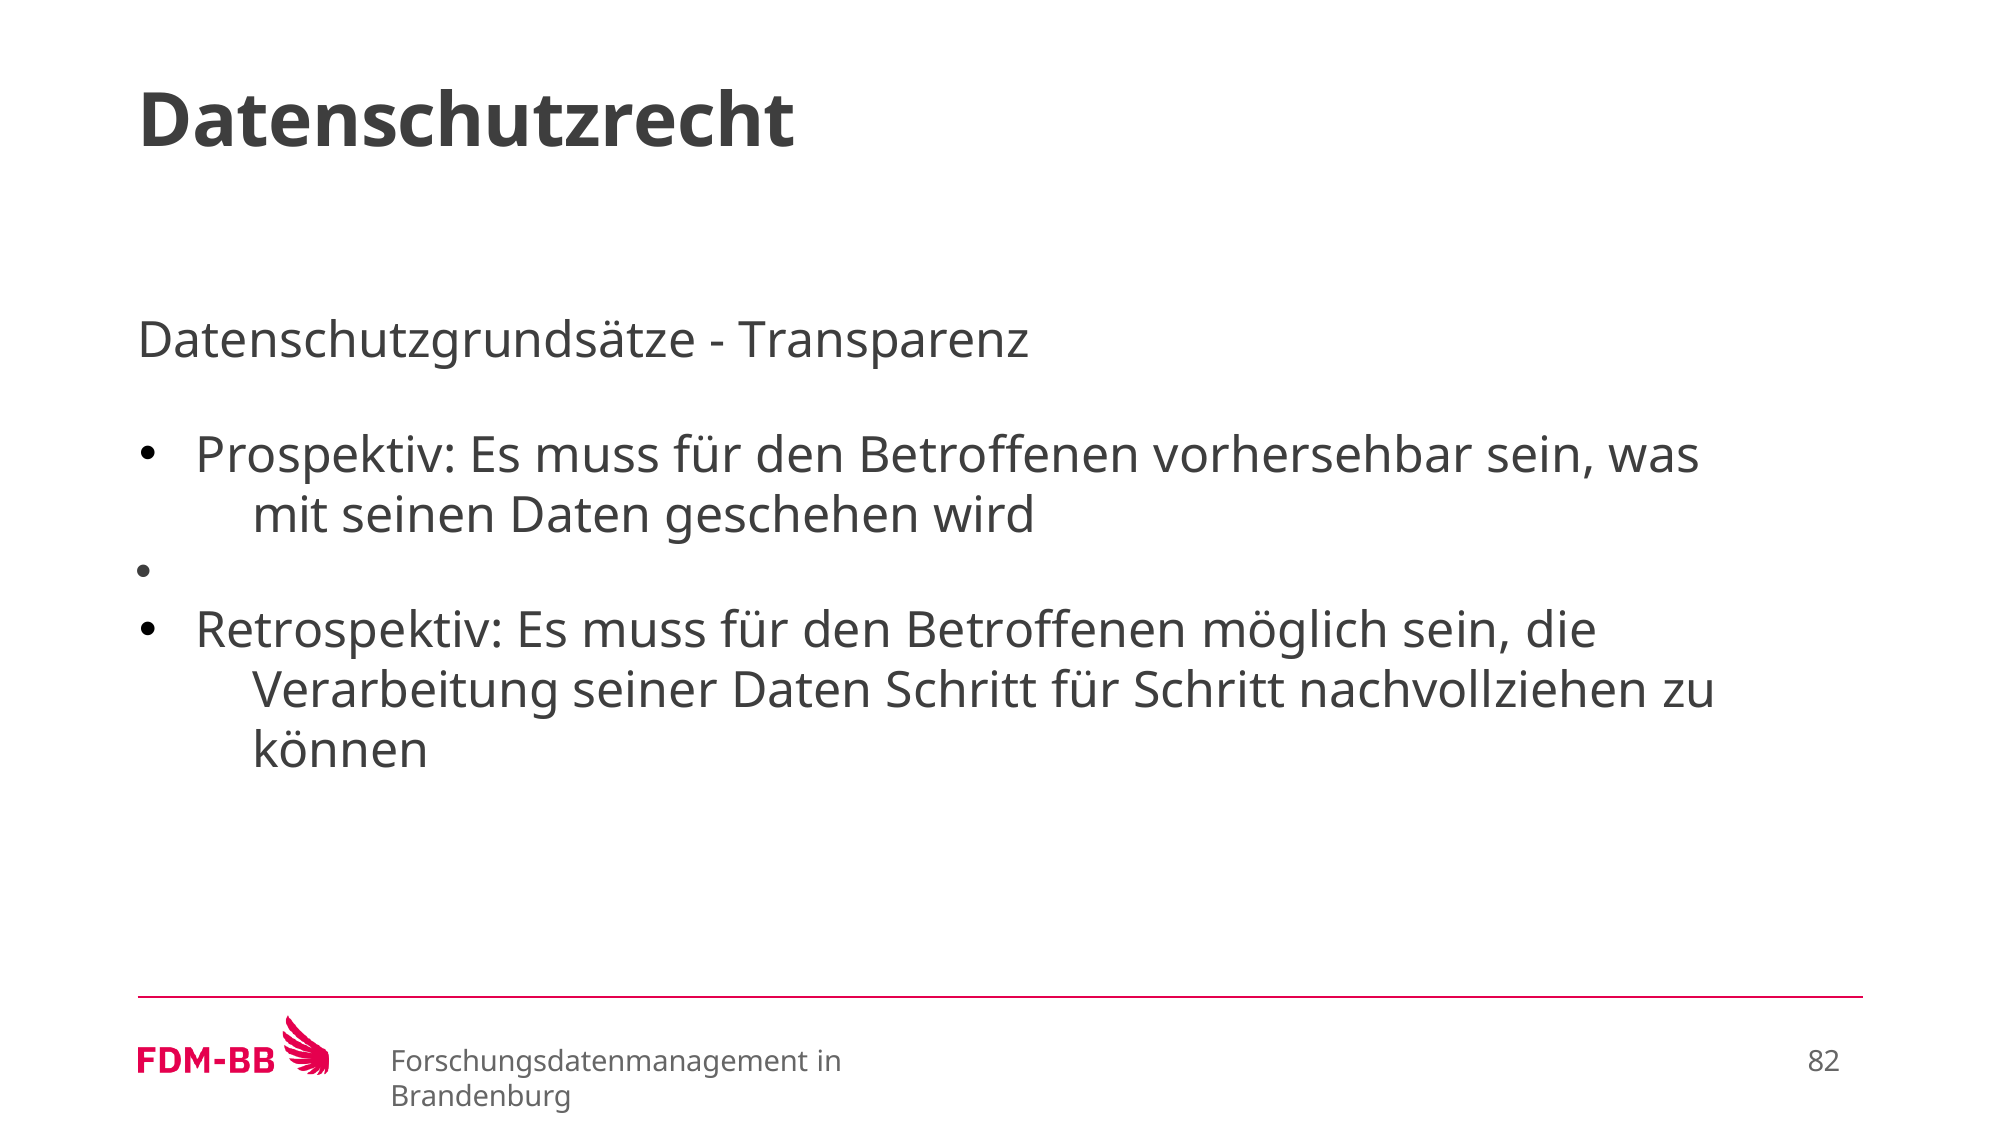

# Datenschutzrecht
Datenschutzgrundsätze - Transparenz
Prospektiv: Es muss für den Betroffenen vorhersehbar sein, was mit seinen Daten geschehen wird
Retrospektiv: Es muss für den Betroffenen möglich sein, die Verarbeitung seiner Daten Schritt für Schritt nachvollziehen zu können
Forschungsdatenmanagement in Brandenburg
82